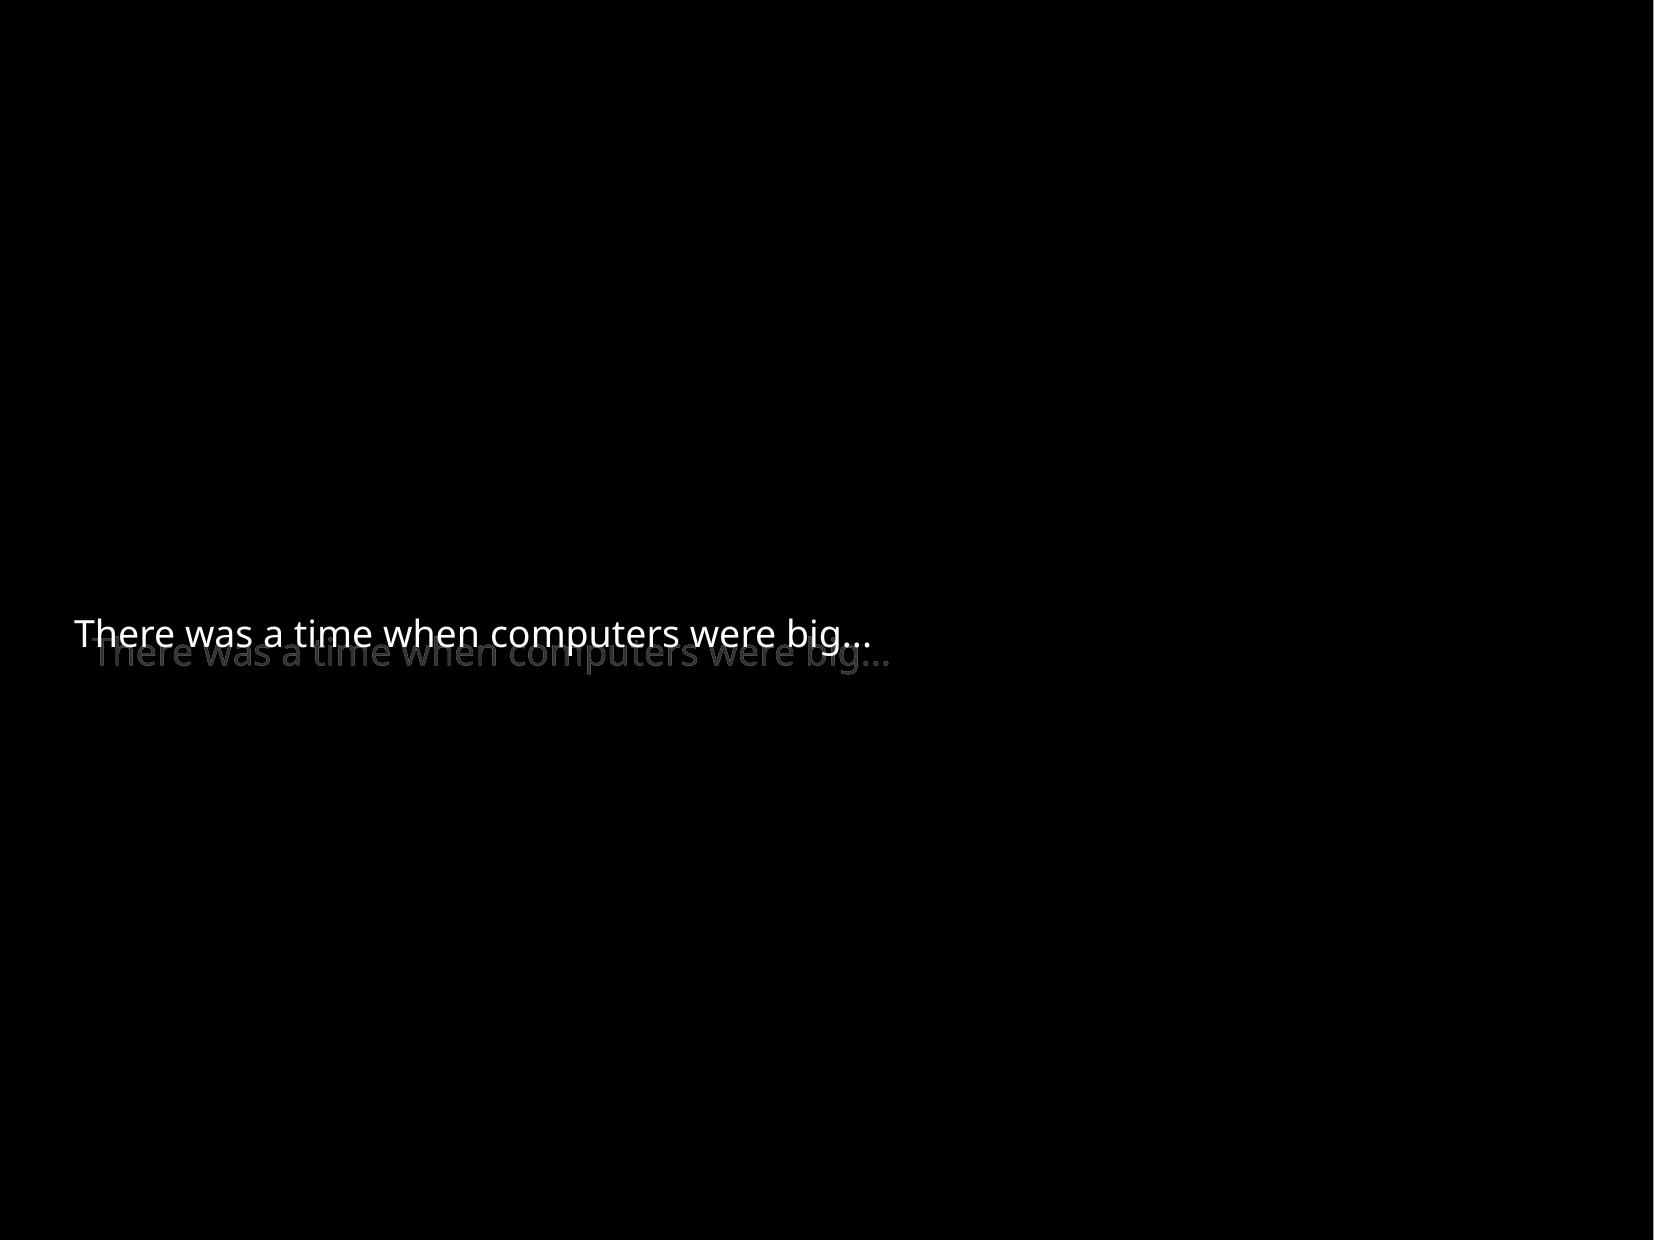

There was a time when computers were big...